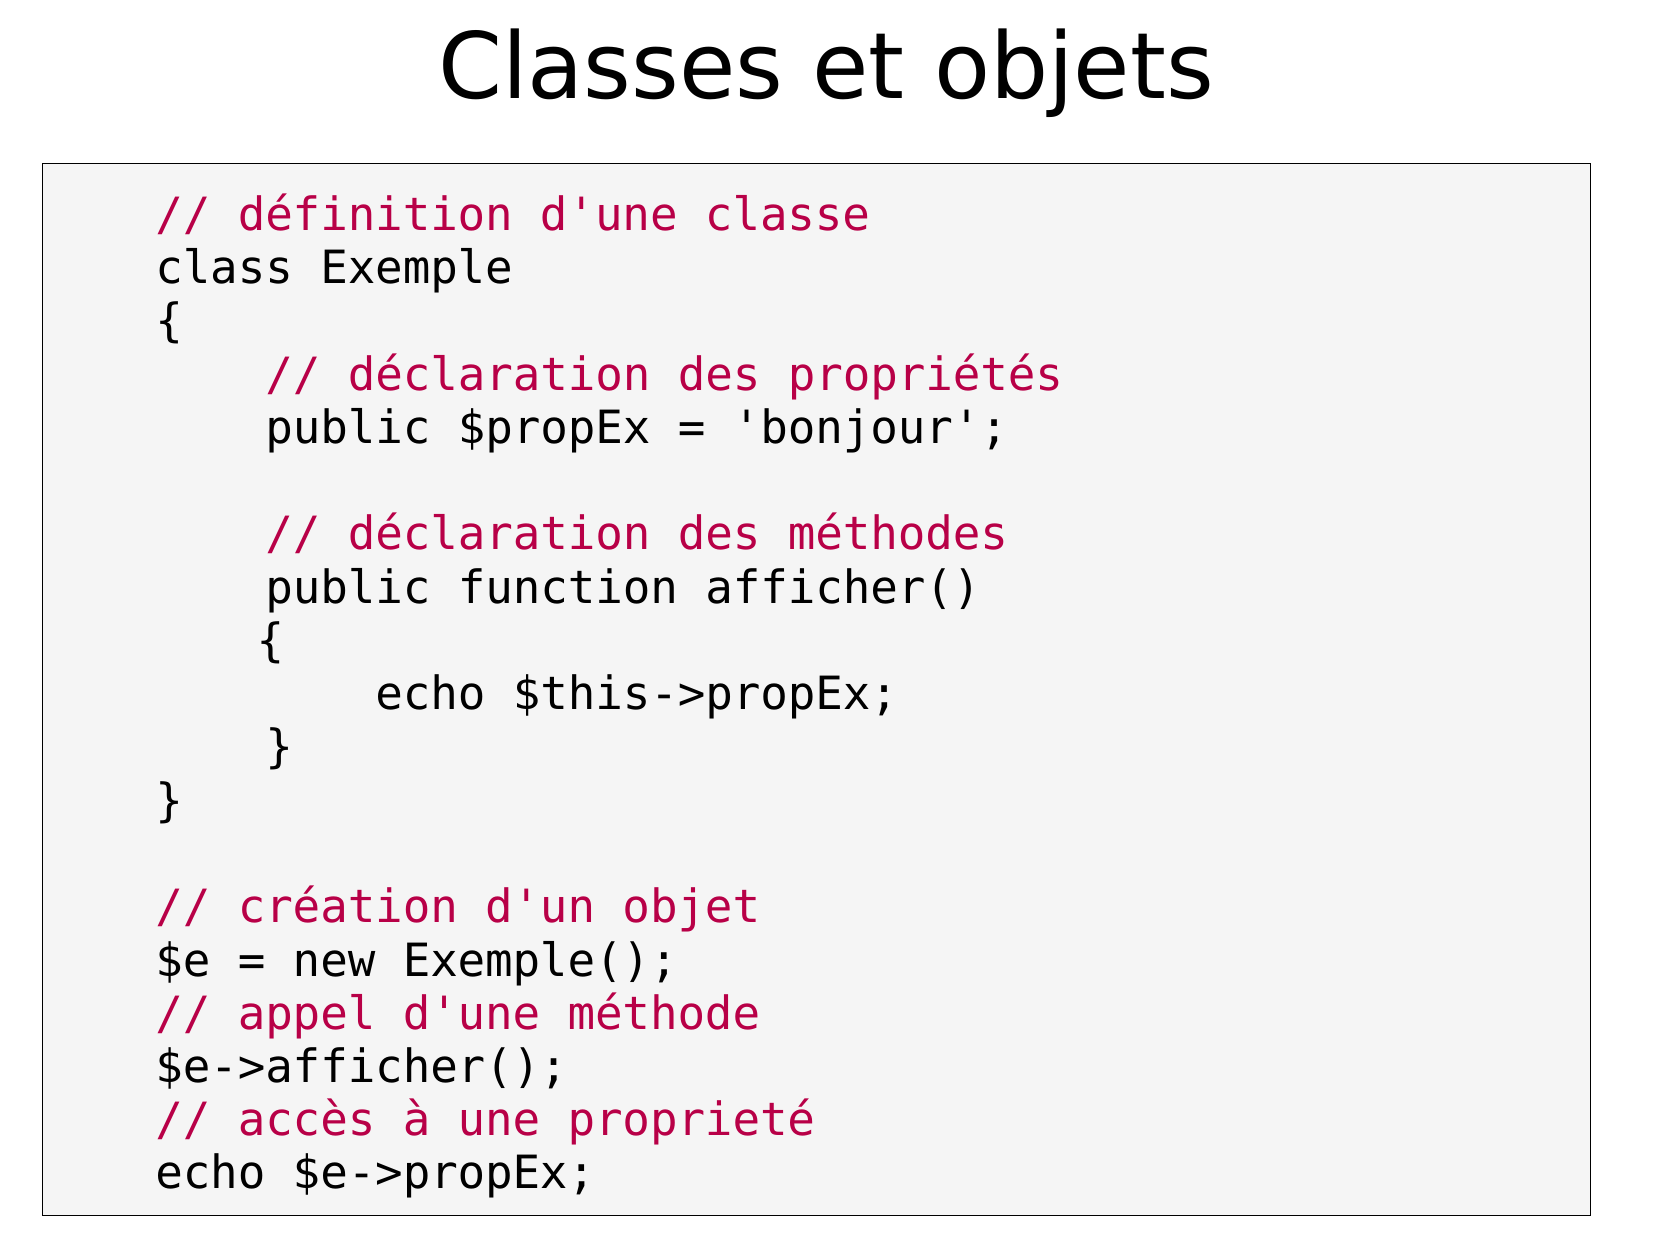

# Classes et objets
// définition d'une classe
class Exemple
{
 // déclaration des propriétés
 public $propEx = 'bonjour';
 // déclaration des méthodes
 public function afficher()
	 {
 echo $this->propEx;
 }
}
// création d'un objet
$e = new Exemple();
// appel d'une méthode
$e->afficher();
// accès à une proprieté
echo $e->propEx;